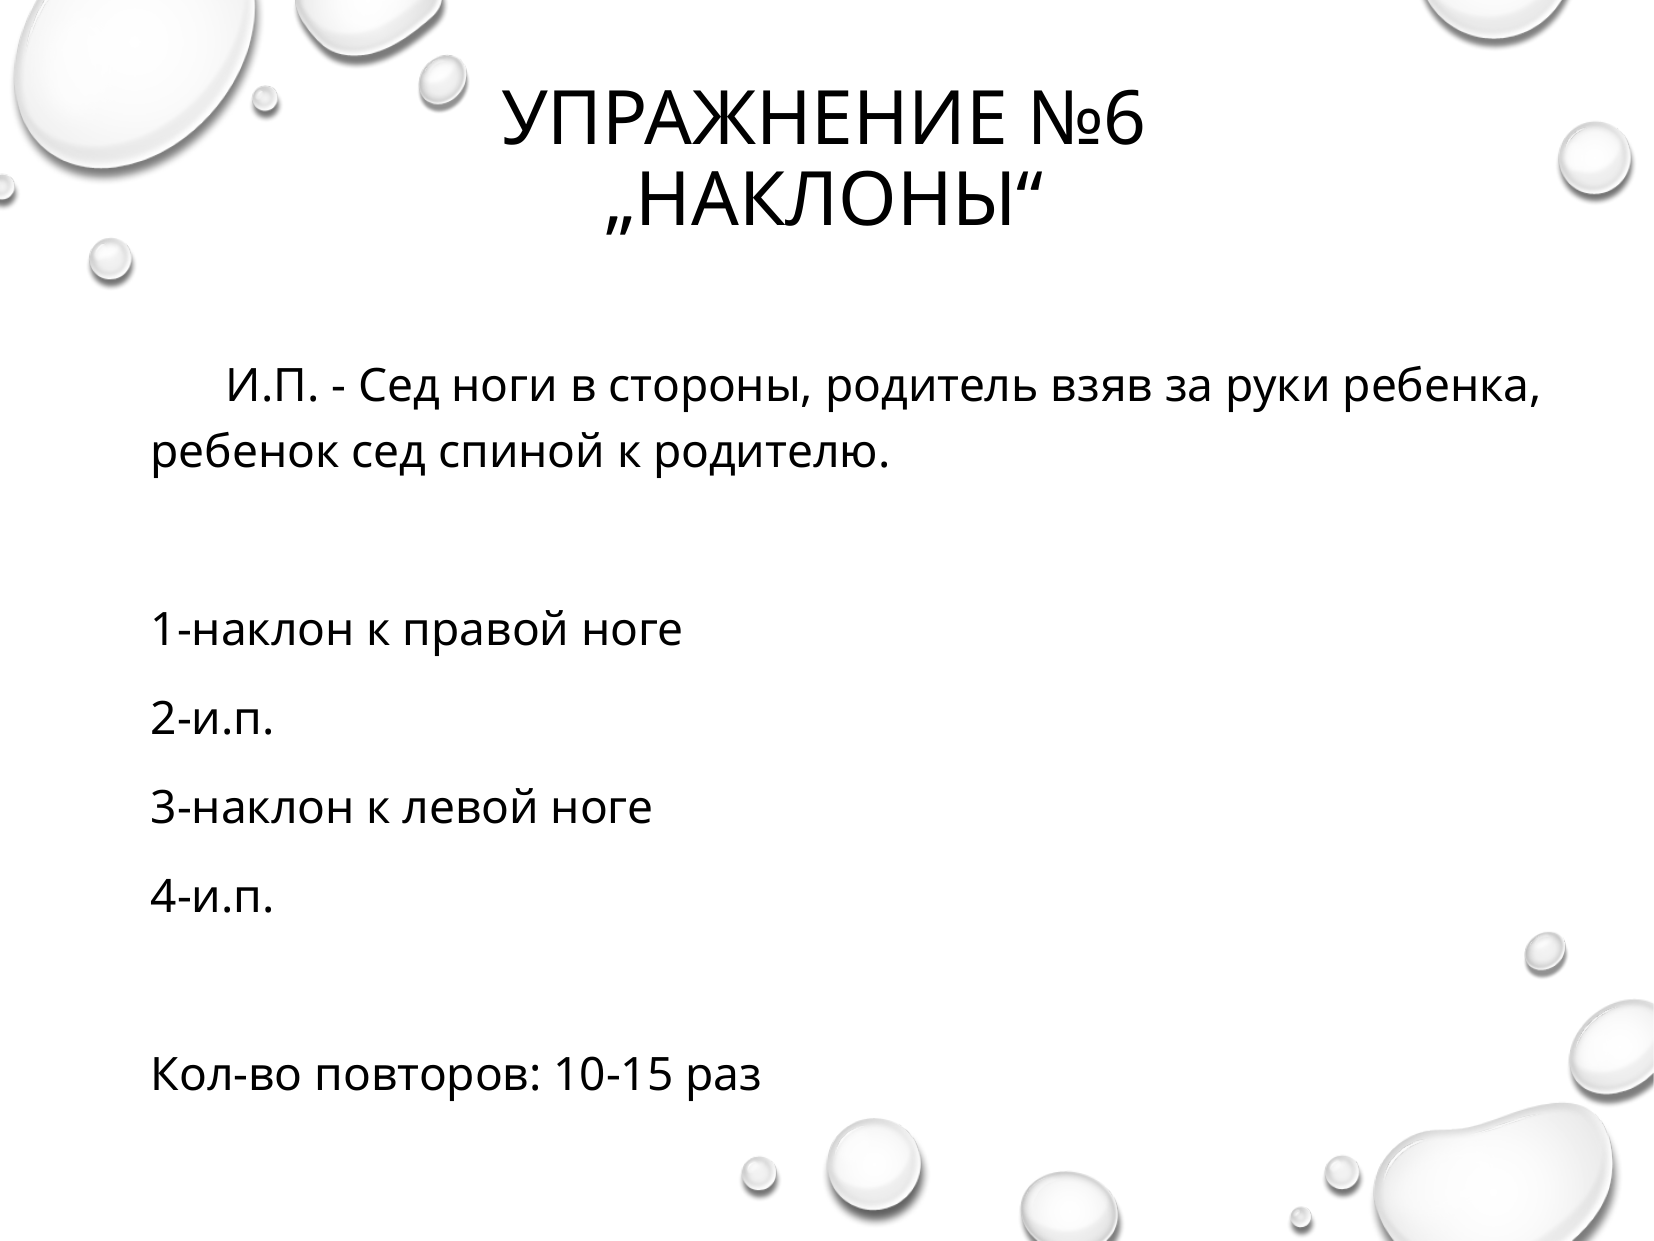

# Упражнение №6 „Наклоны“
	И.П. - Сед ноги в стороны, родитель взяв за руки ребенка, ребенок сед спиной к родителю.
1-наклон к правой ноге
2-и.п.
3-наклон к левой ноге
4-и.п.
Кол-во повторов: 10-15 раз